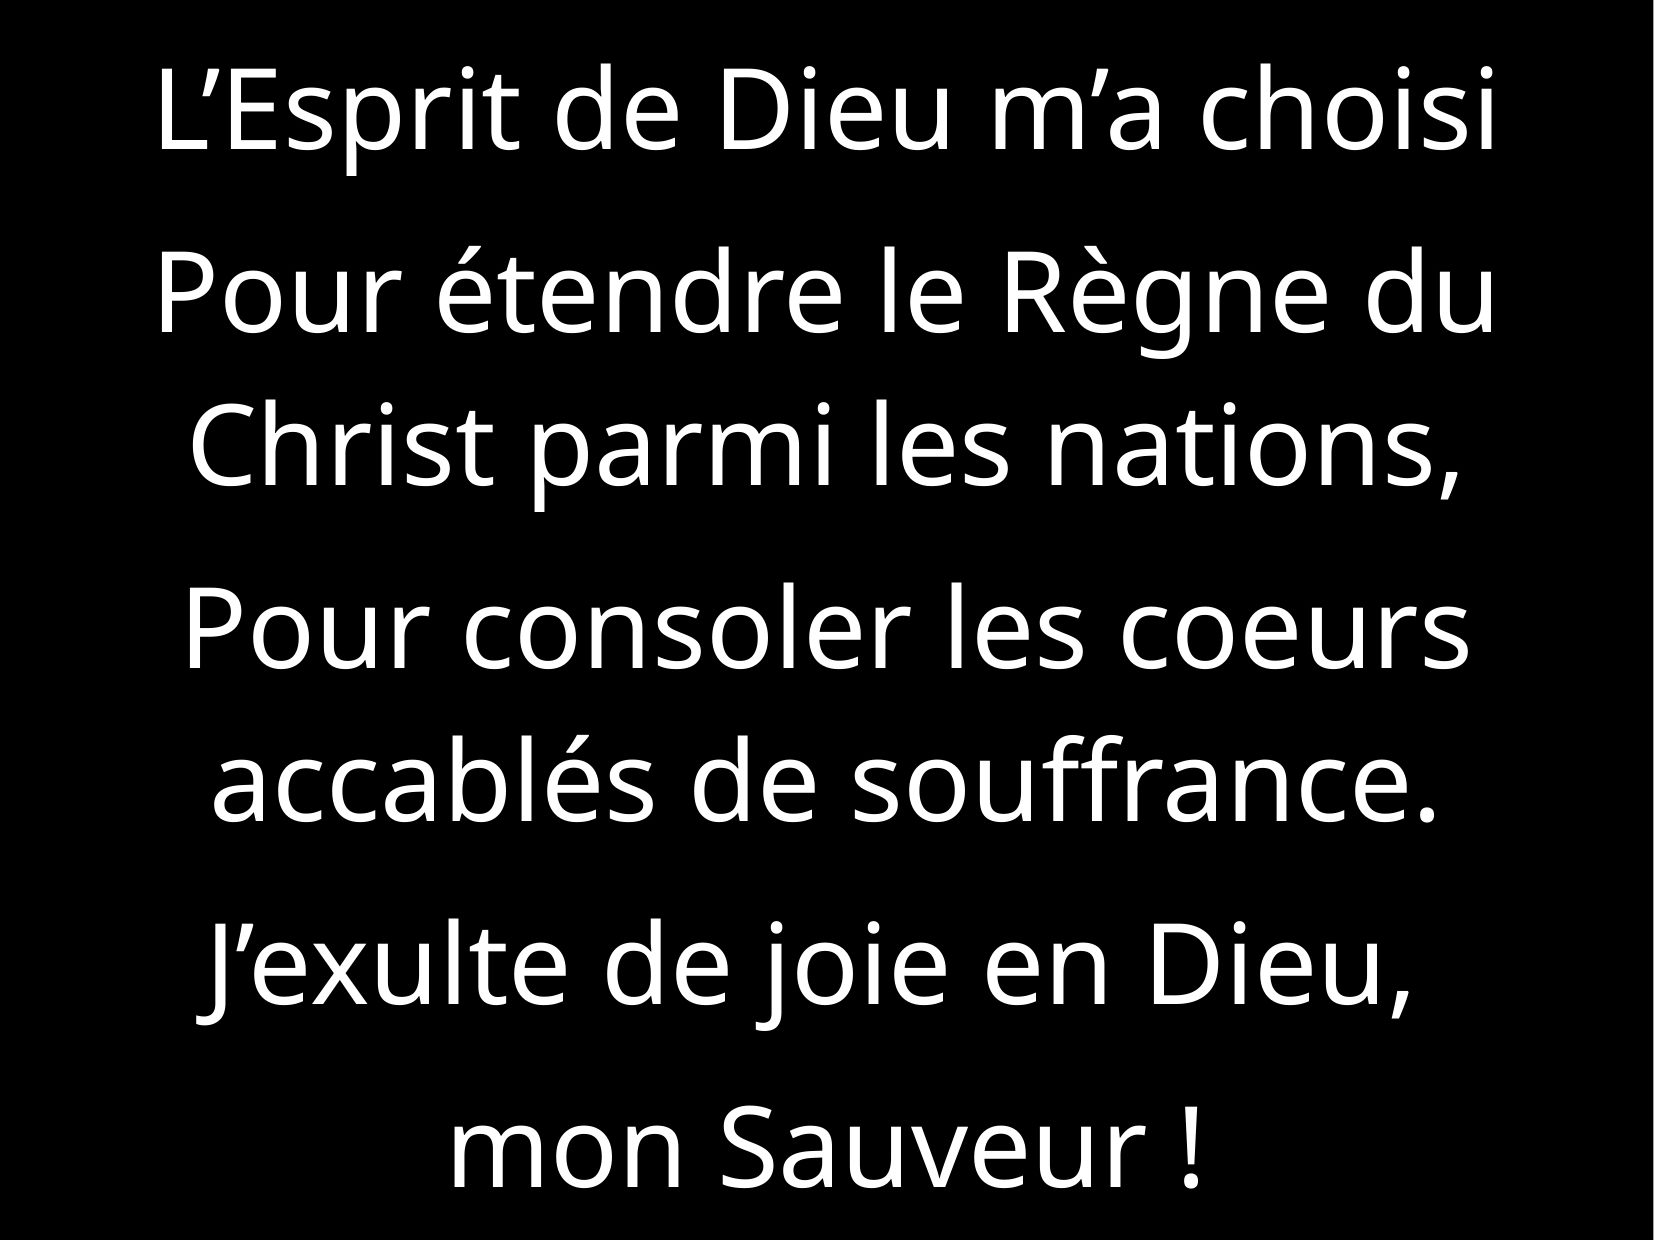

# L’Esprit de Dieu m’a choisi
Pour étendre le Règne du Christ parmi les nations,
Pour consoler les coeurs accablés de souffrance.
J’exulte de joie en Dieu,
mon Sauveur !